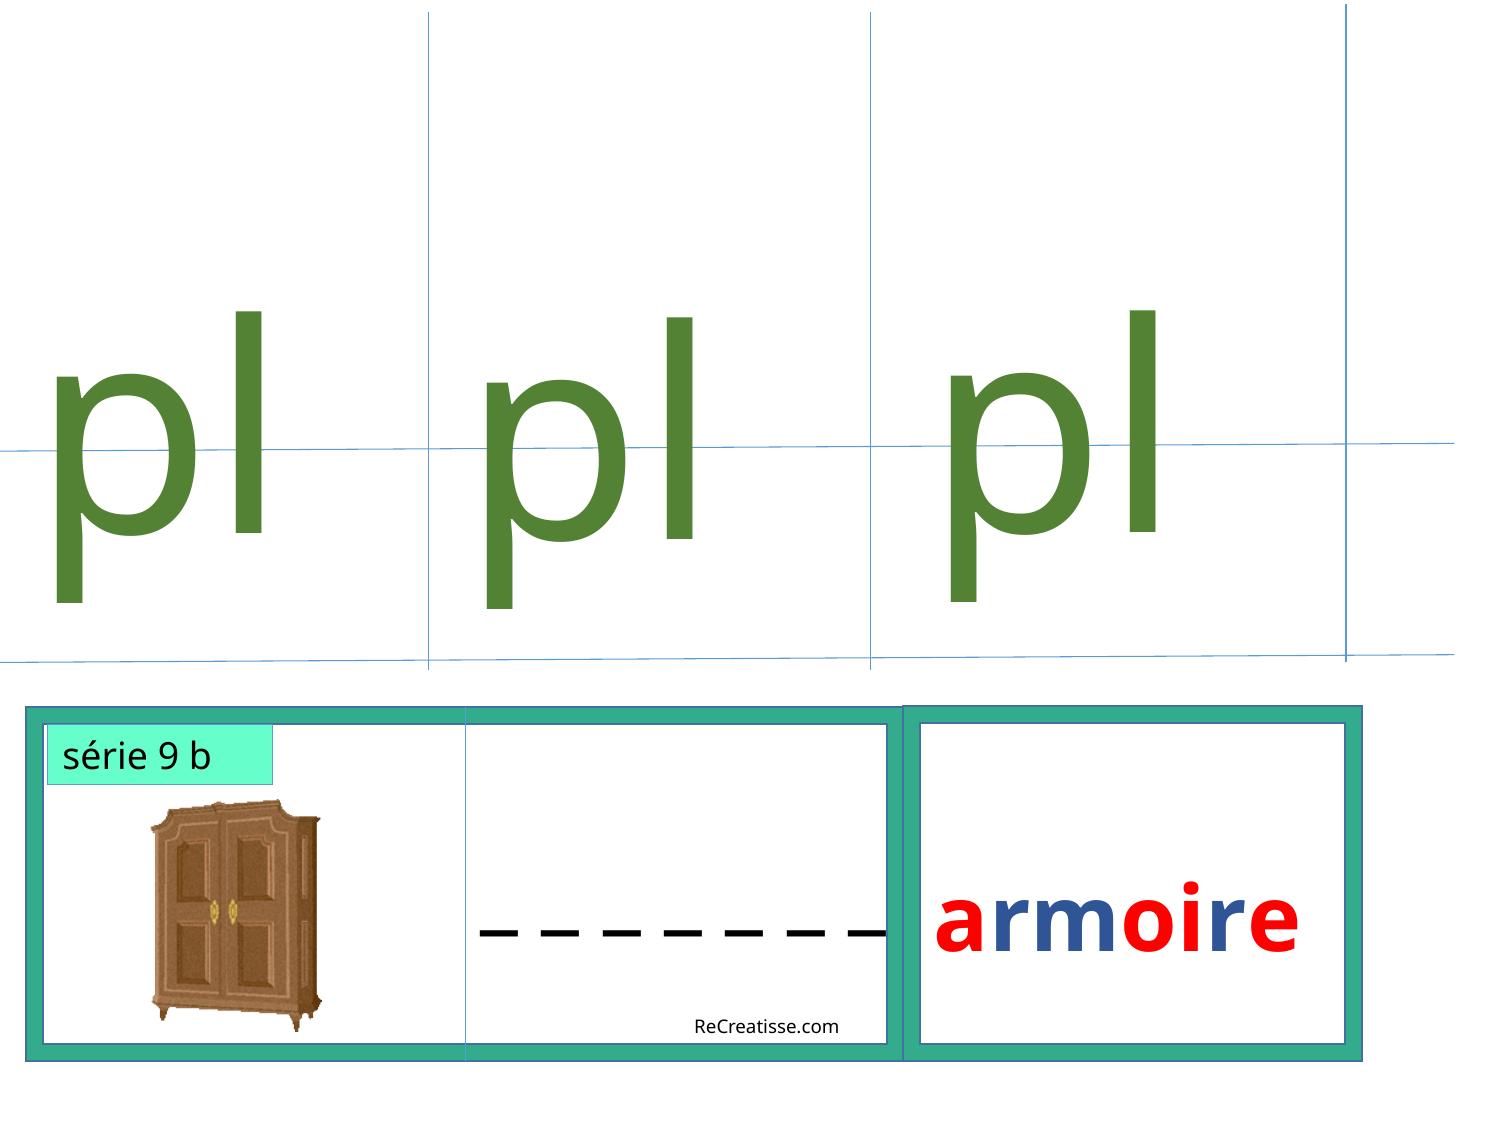

pl
pl
pl
série 9 b
_ _ _ _ _ _ _
armoire
ReCreatisse.com